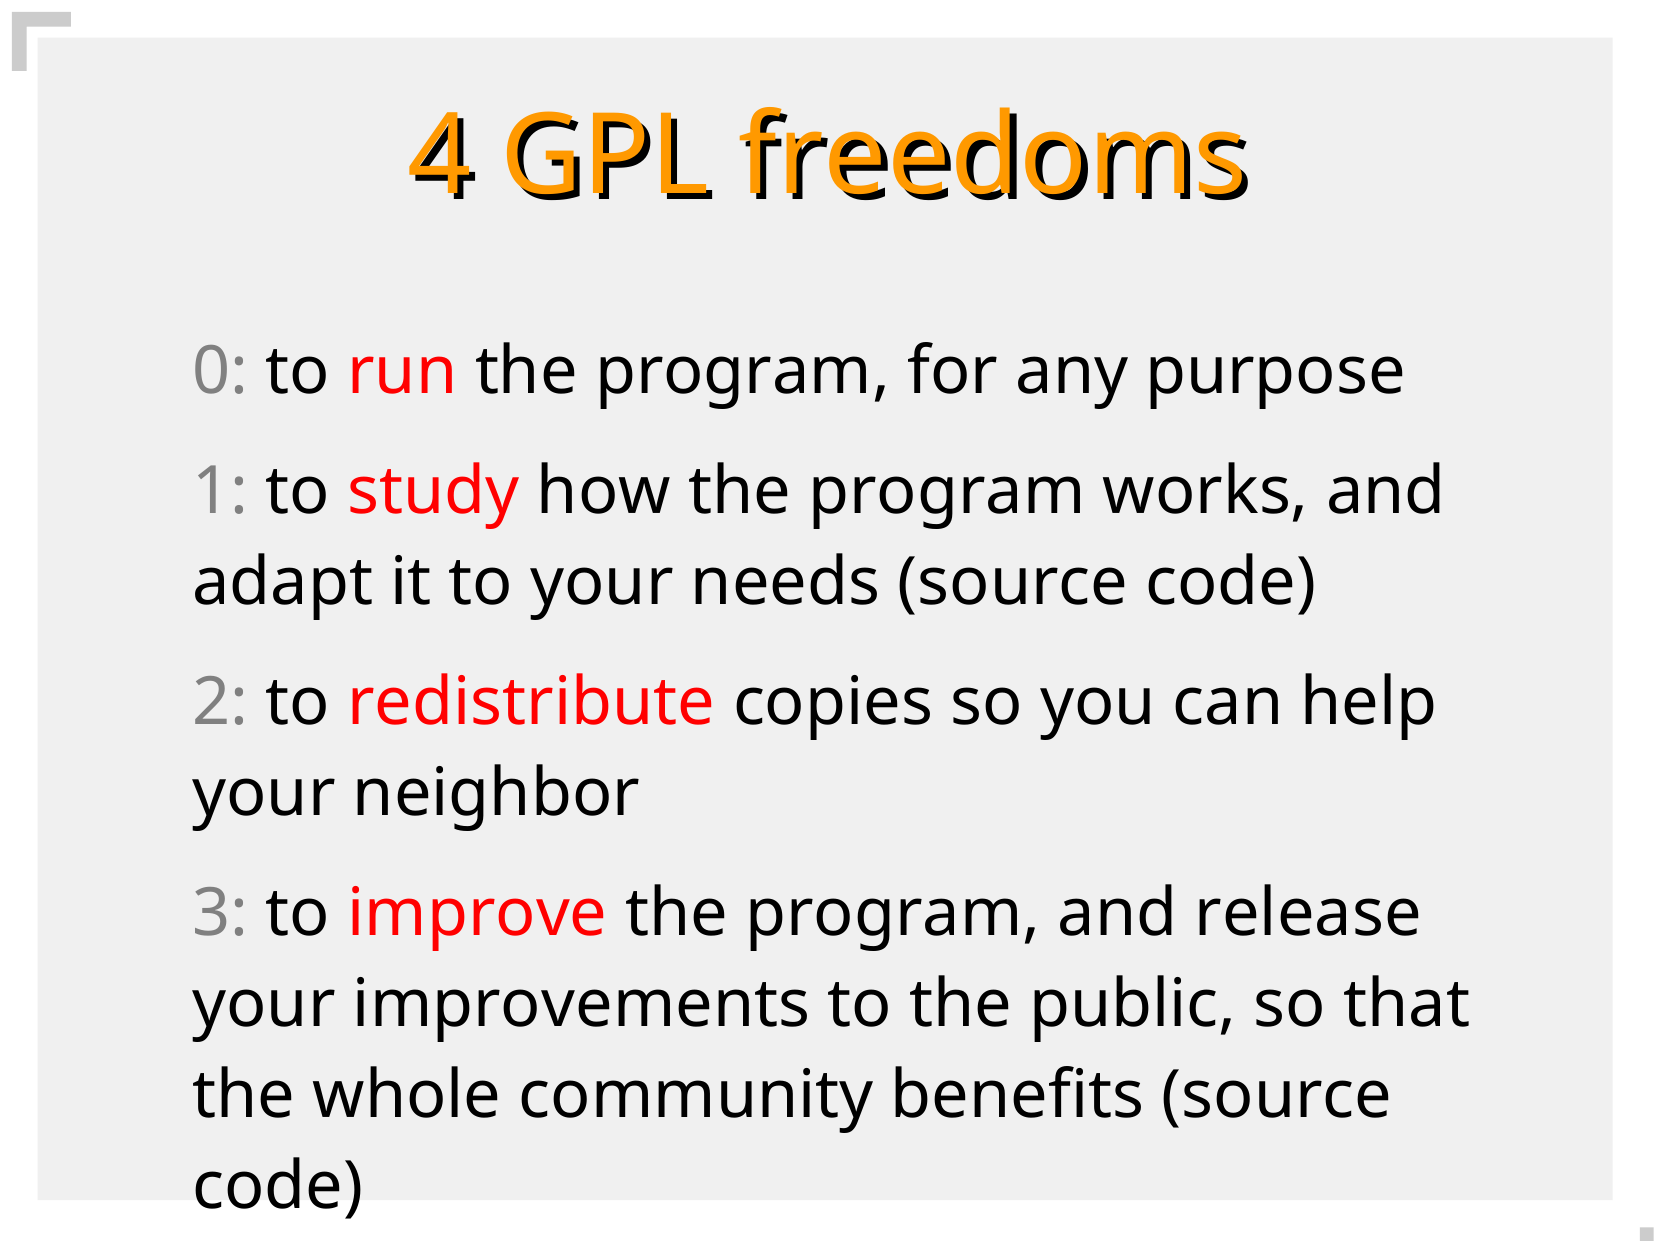

# 4 GPL freedoms
to run the program, for any purpose
to study how the program works, and adapt it to your needs (source code)
to redistribute copies so you can help your neighbor
to improve the program, and release your improvements to the public, so that the whole community benefits (source code)